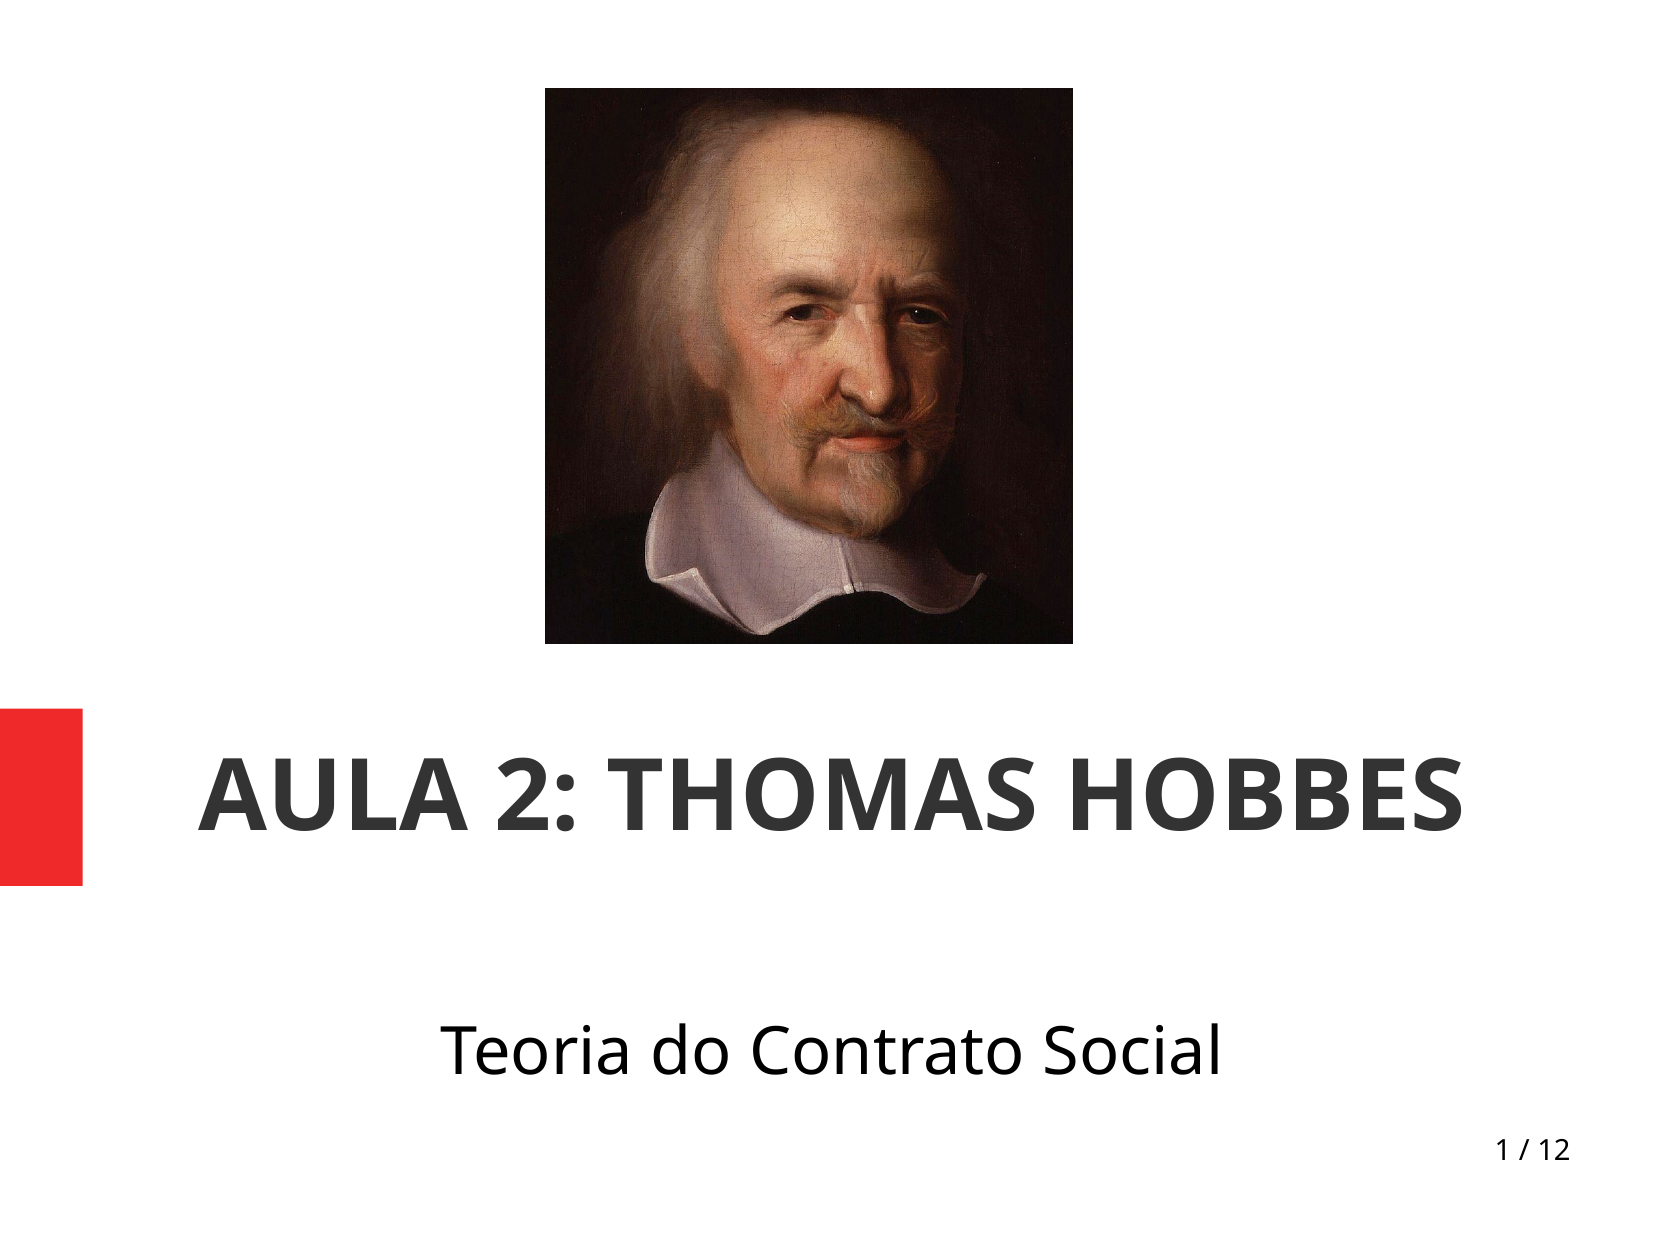

# AULA 2: THOMAS HOBBES
Teoria do Contrato Social
1